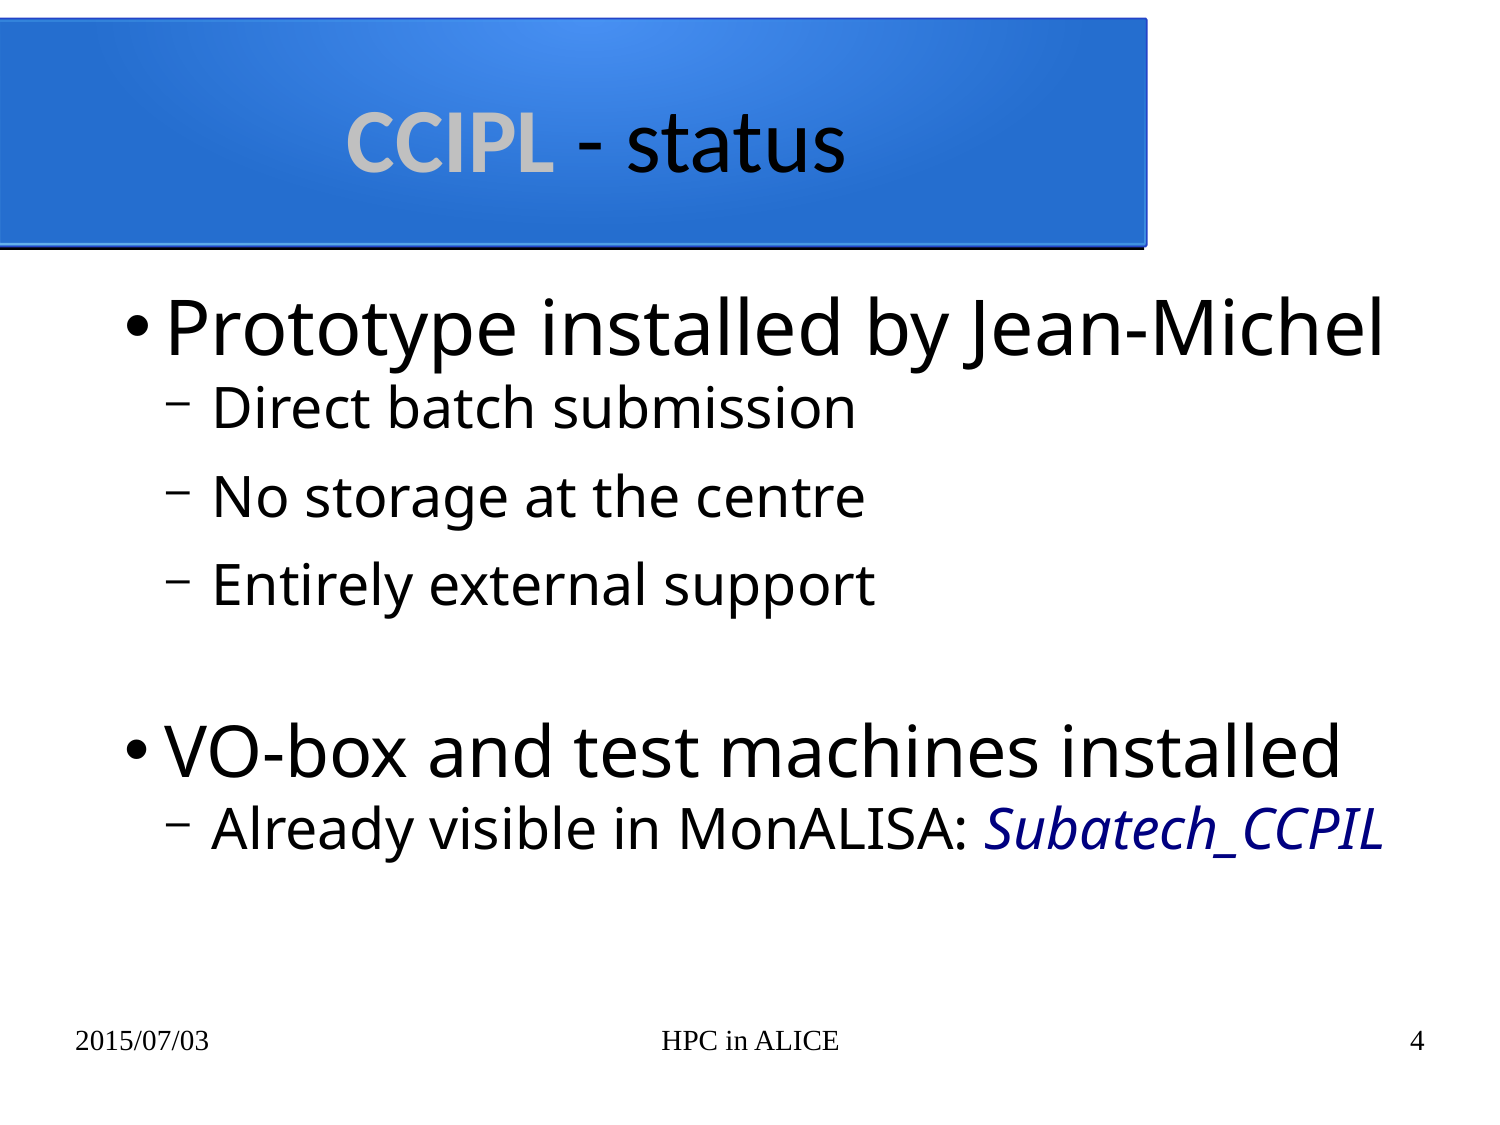

# CCIPL - status
Prototype installed by Jean-Michel
Direct batch submission
No storage at the centre
Entirely external support
VO-box and test machines installed
Already visible in MonALISA: Subatech_CCPIL
2015/07/03
HPC in ALICE
4